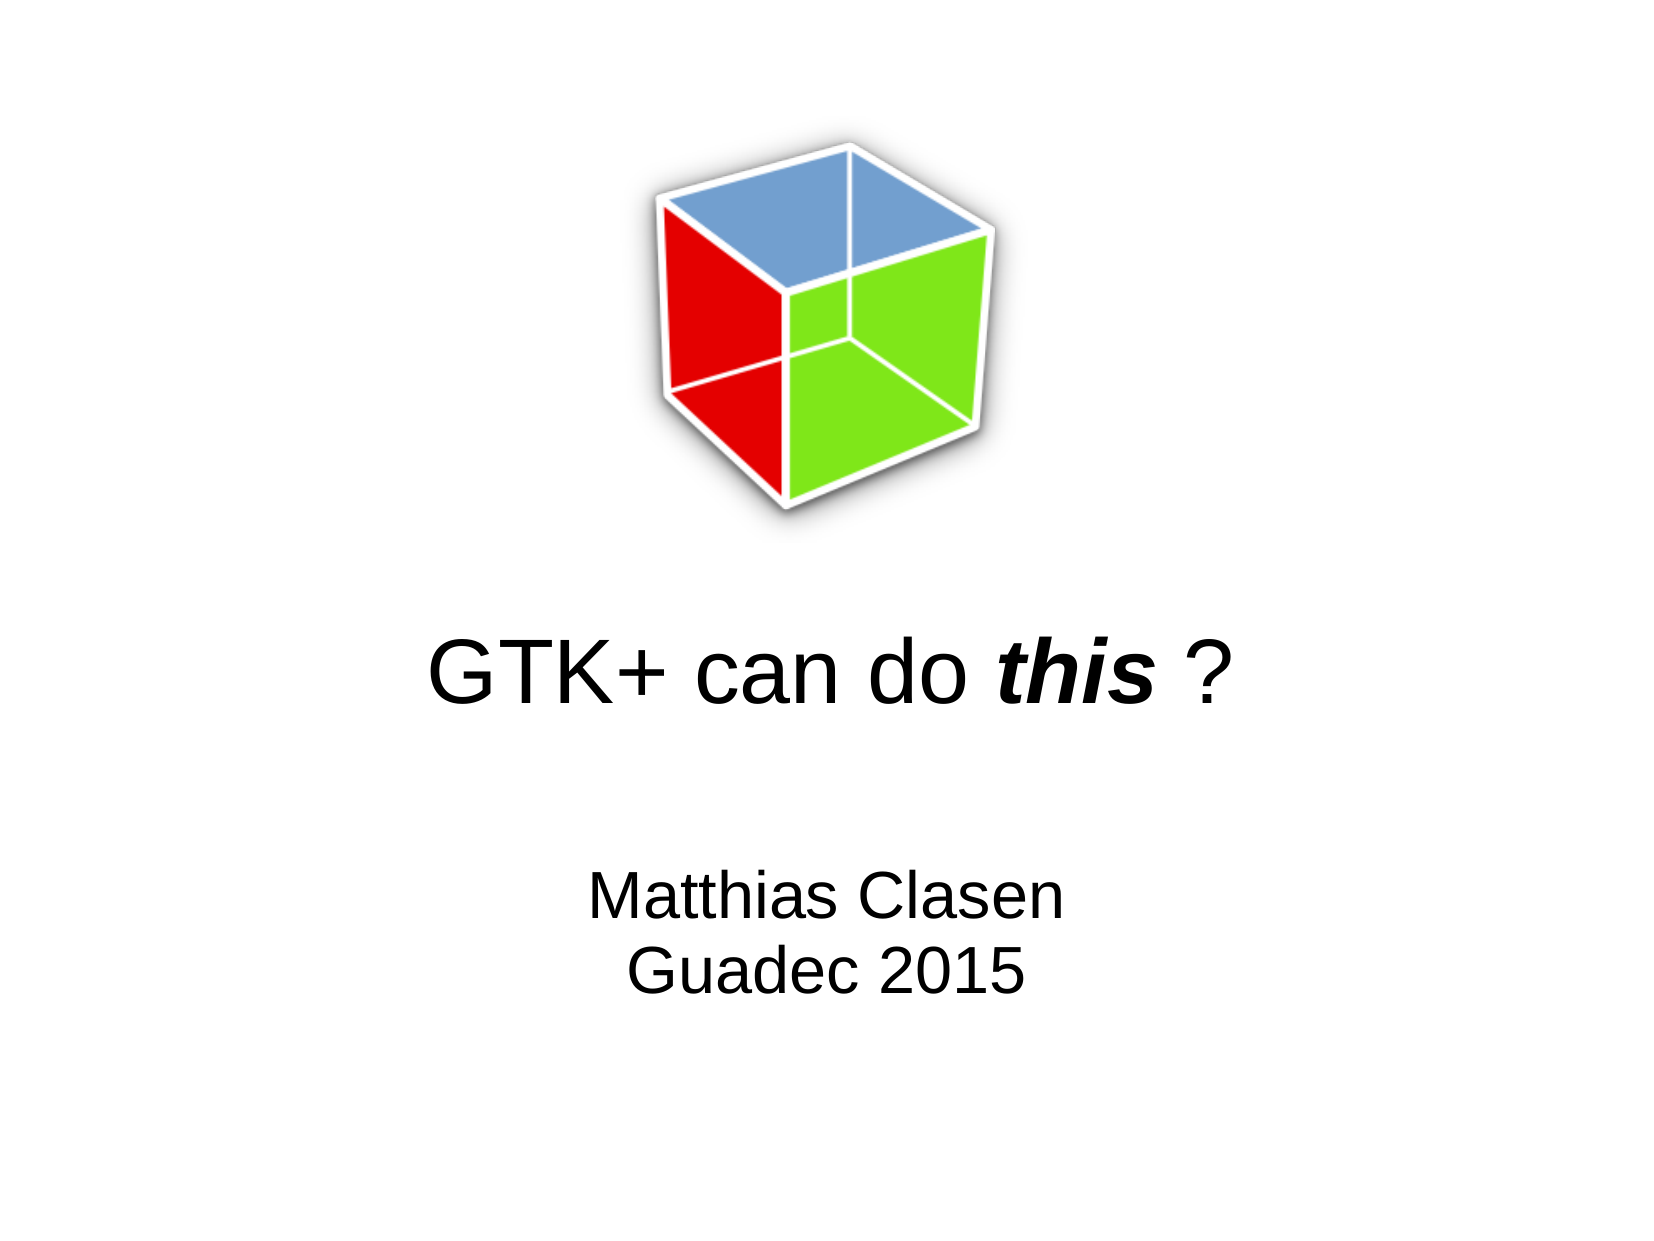

# GTK+ can do this ?
Matthias Clasen
Guadec 2015